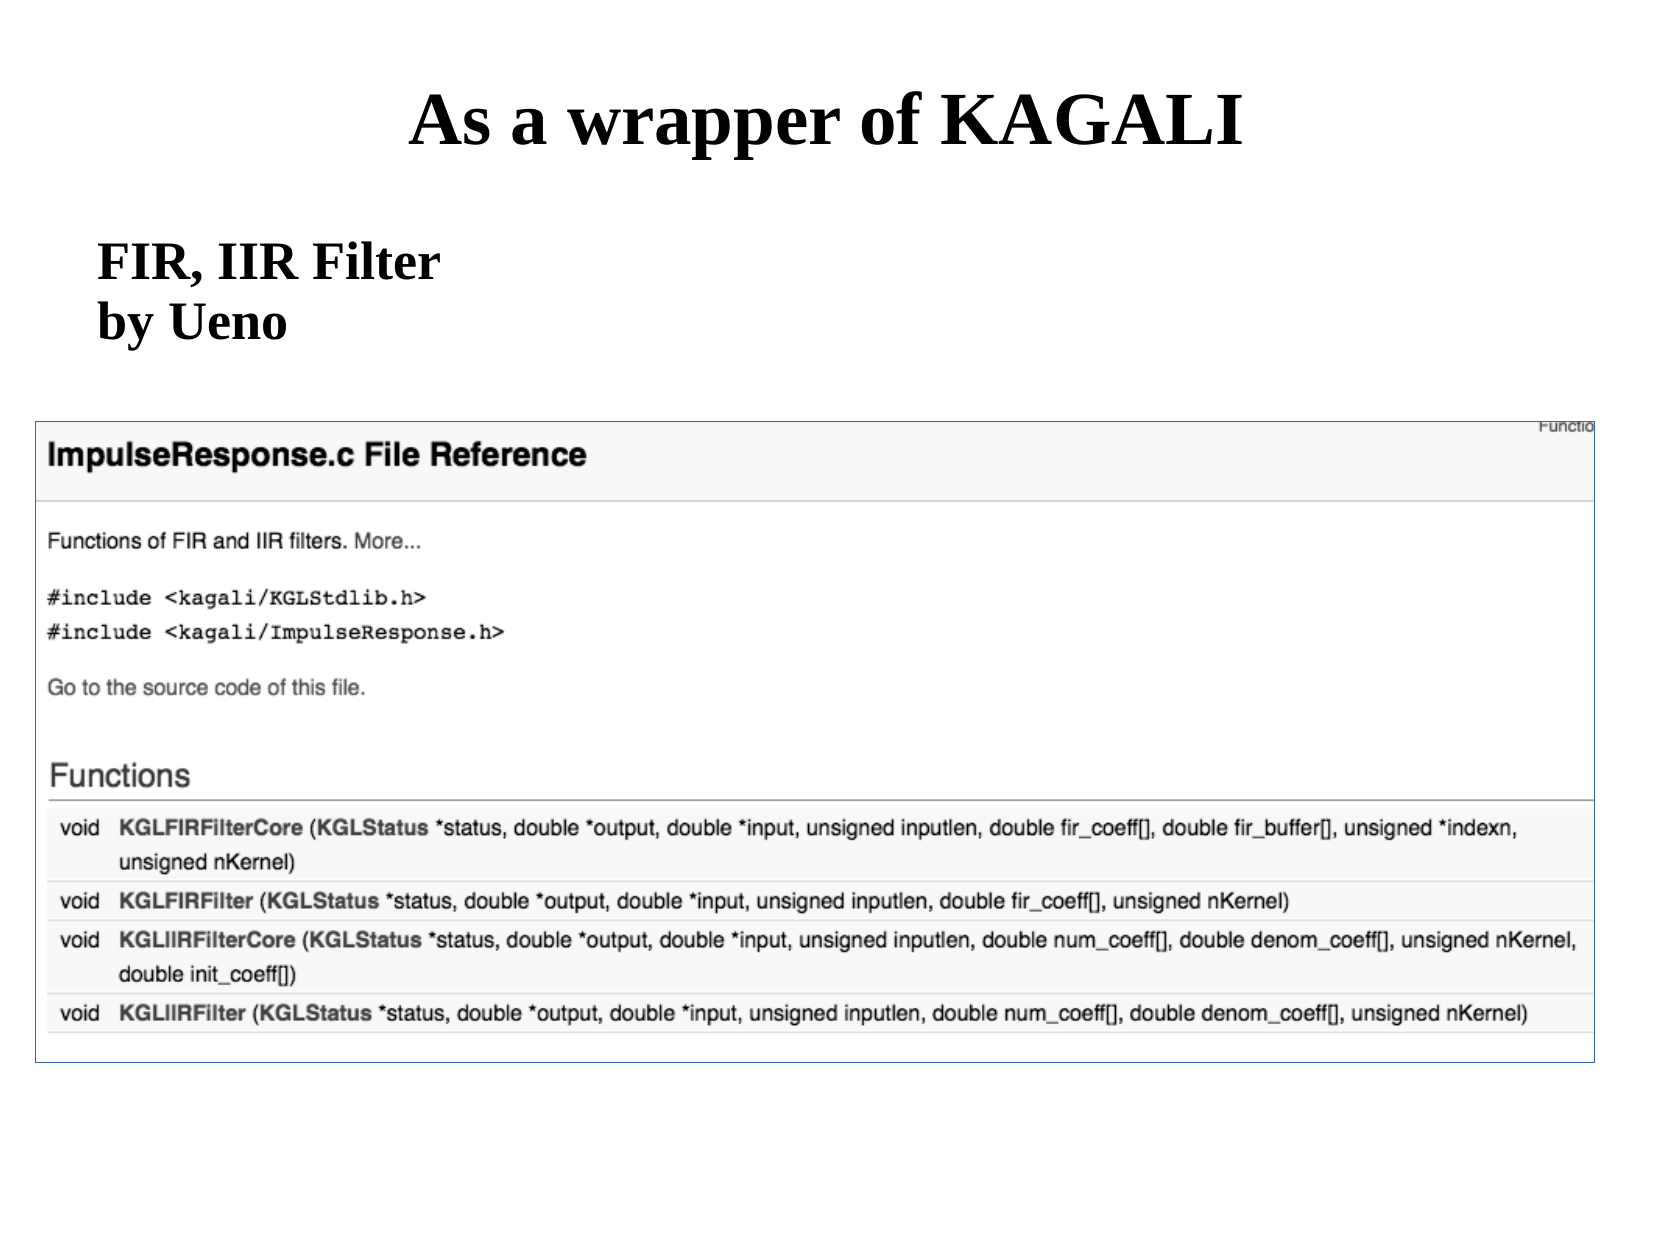

# As a wrapper of KAGALI
FIR, IIR Filter
by Ueno